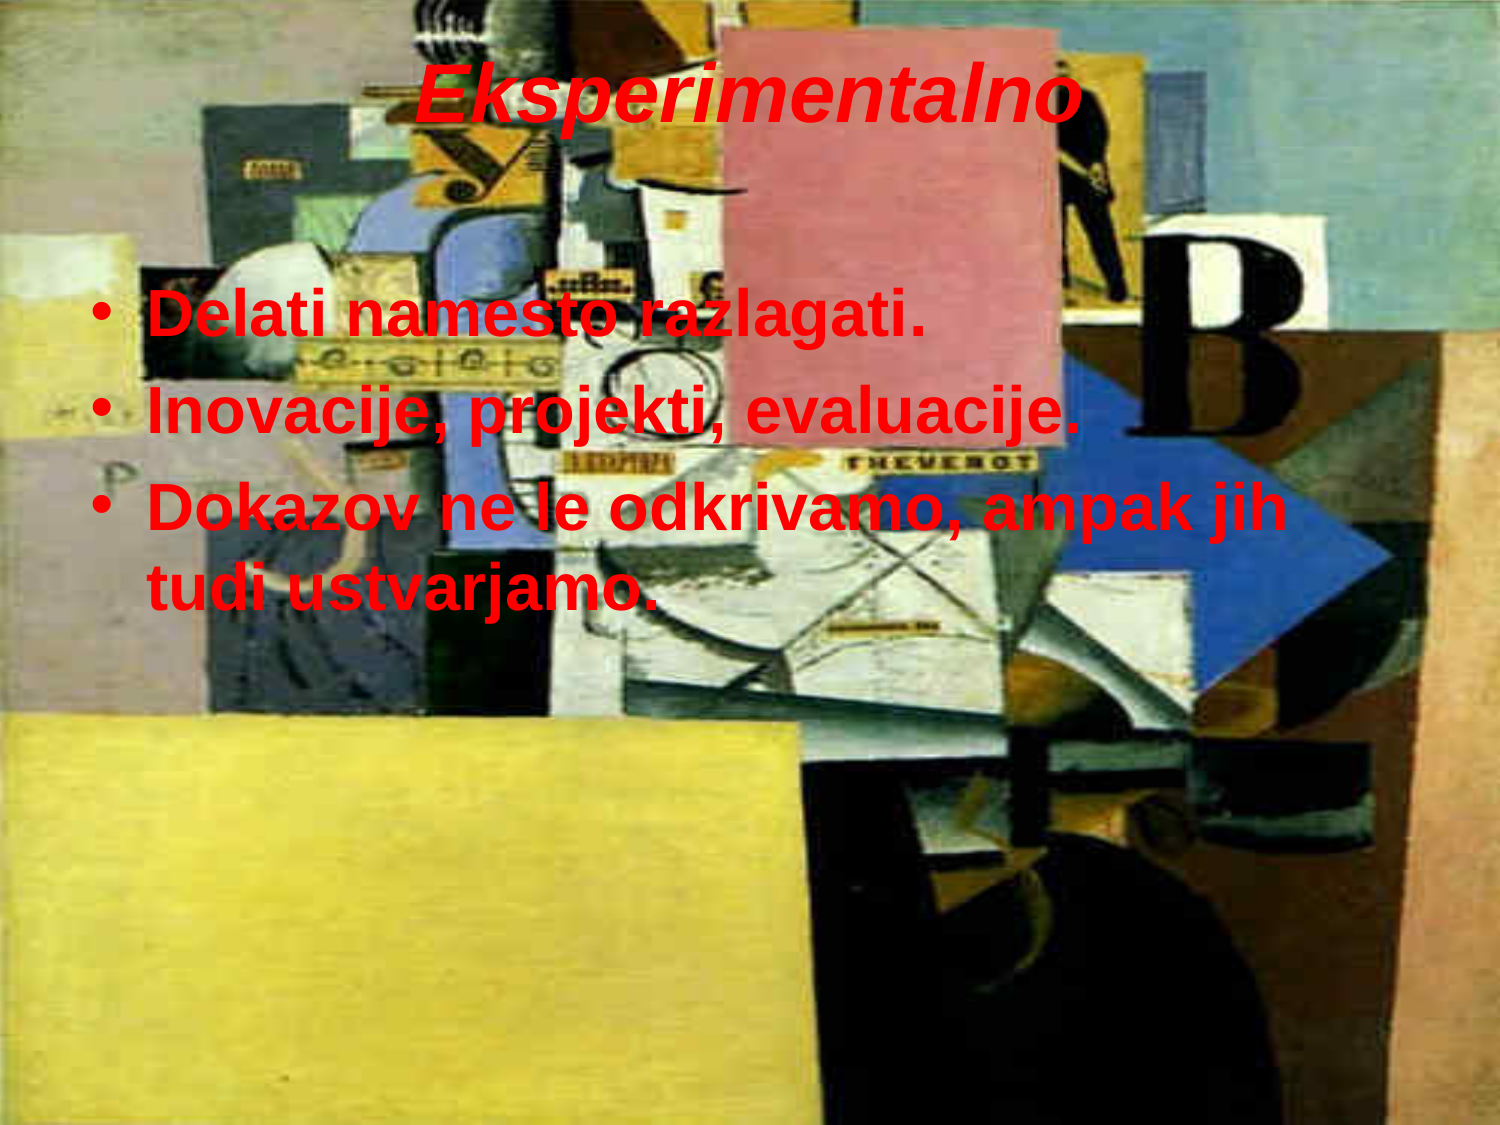

# Eksperimentalno
Delati namesto razlagati.
Inovacije, projekti, evaluacije.
Dokazov ne le odkrivamo, ampak jih tudi ustvarjamo.